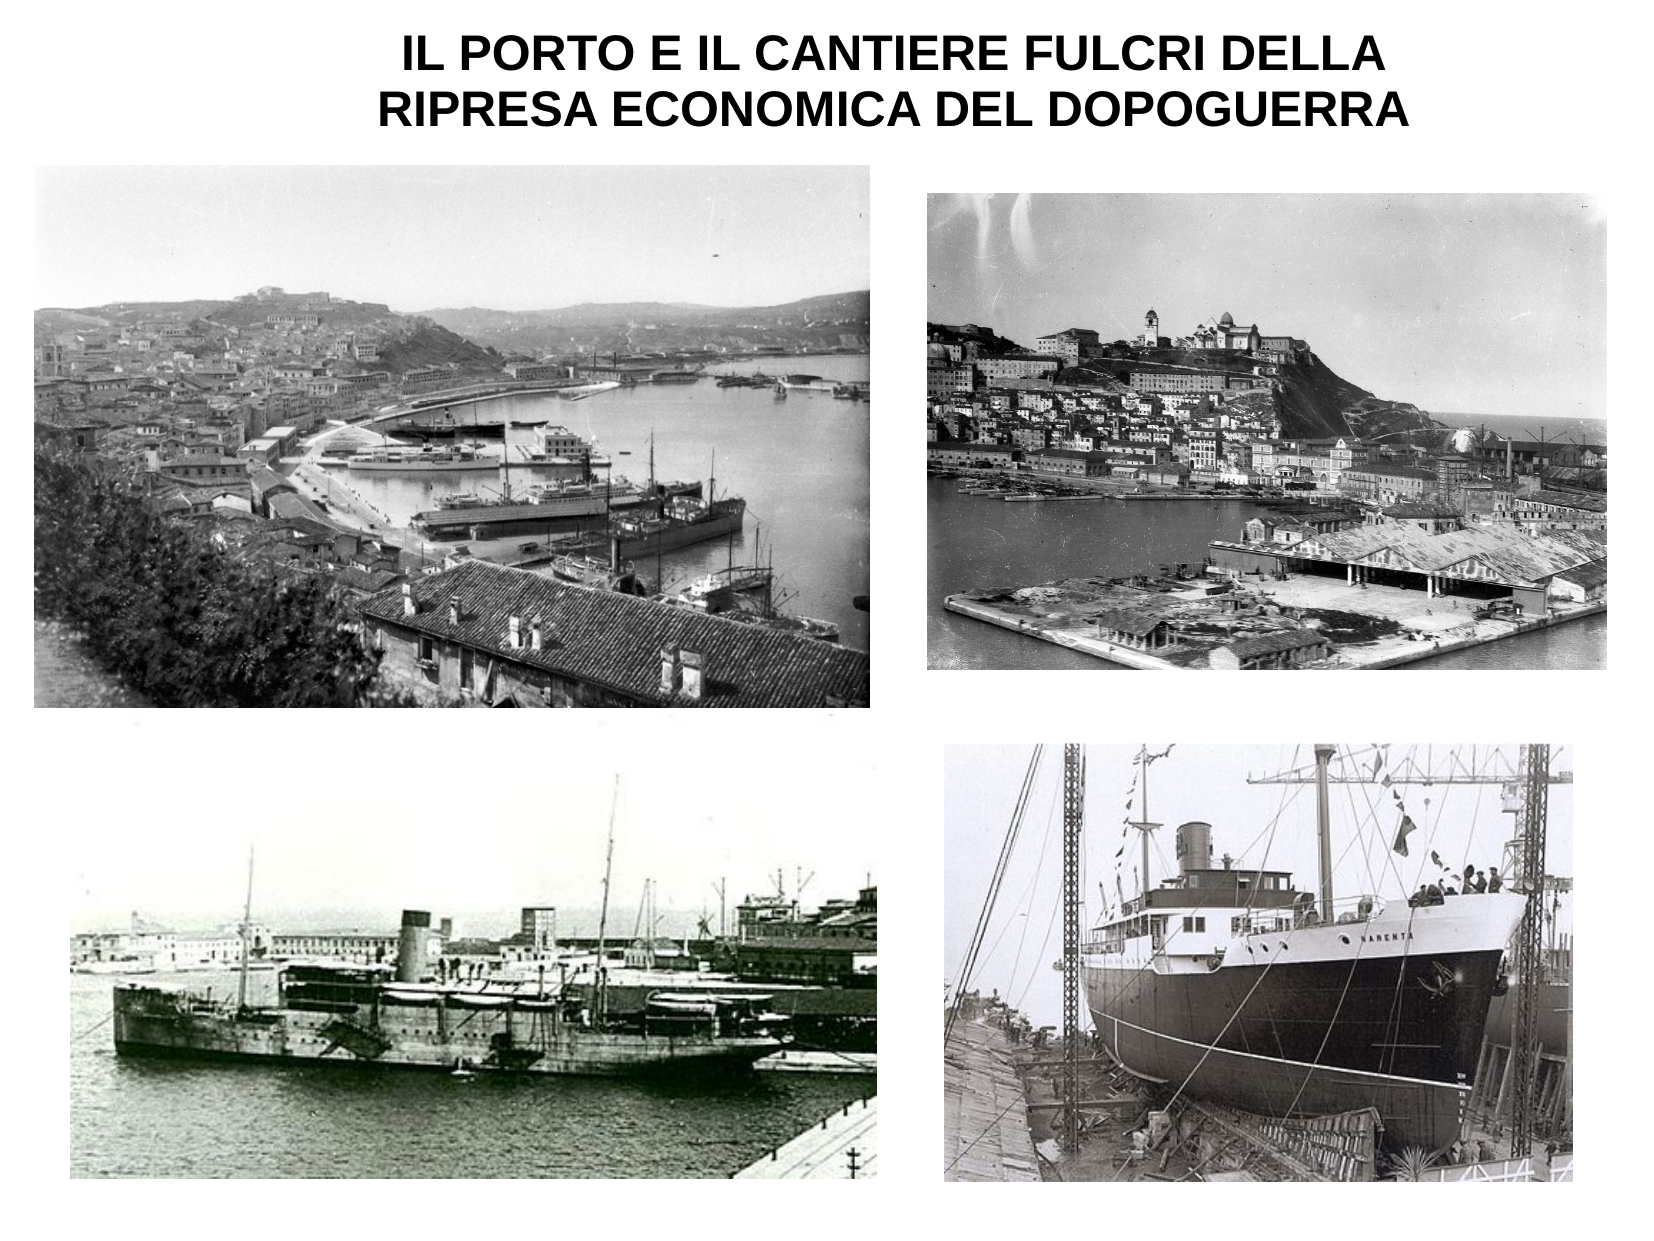

IL PORTO E IL CANTIERE FULCRI DELLA
 RIPRESA ECONOMICA DEL DOPOGUERRA